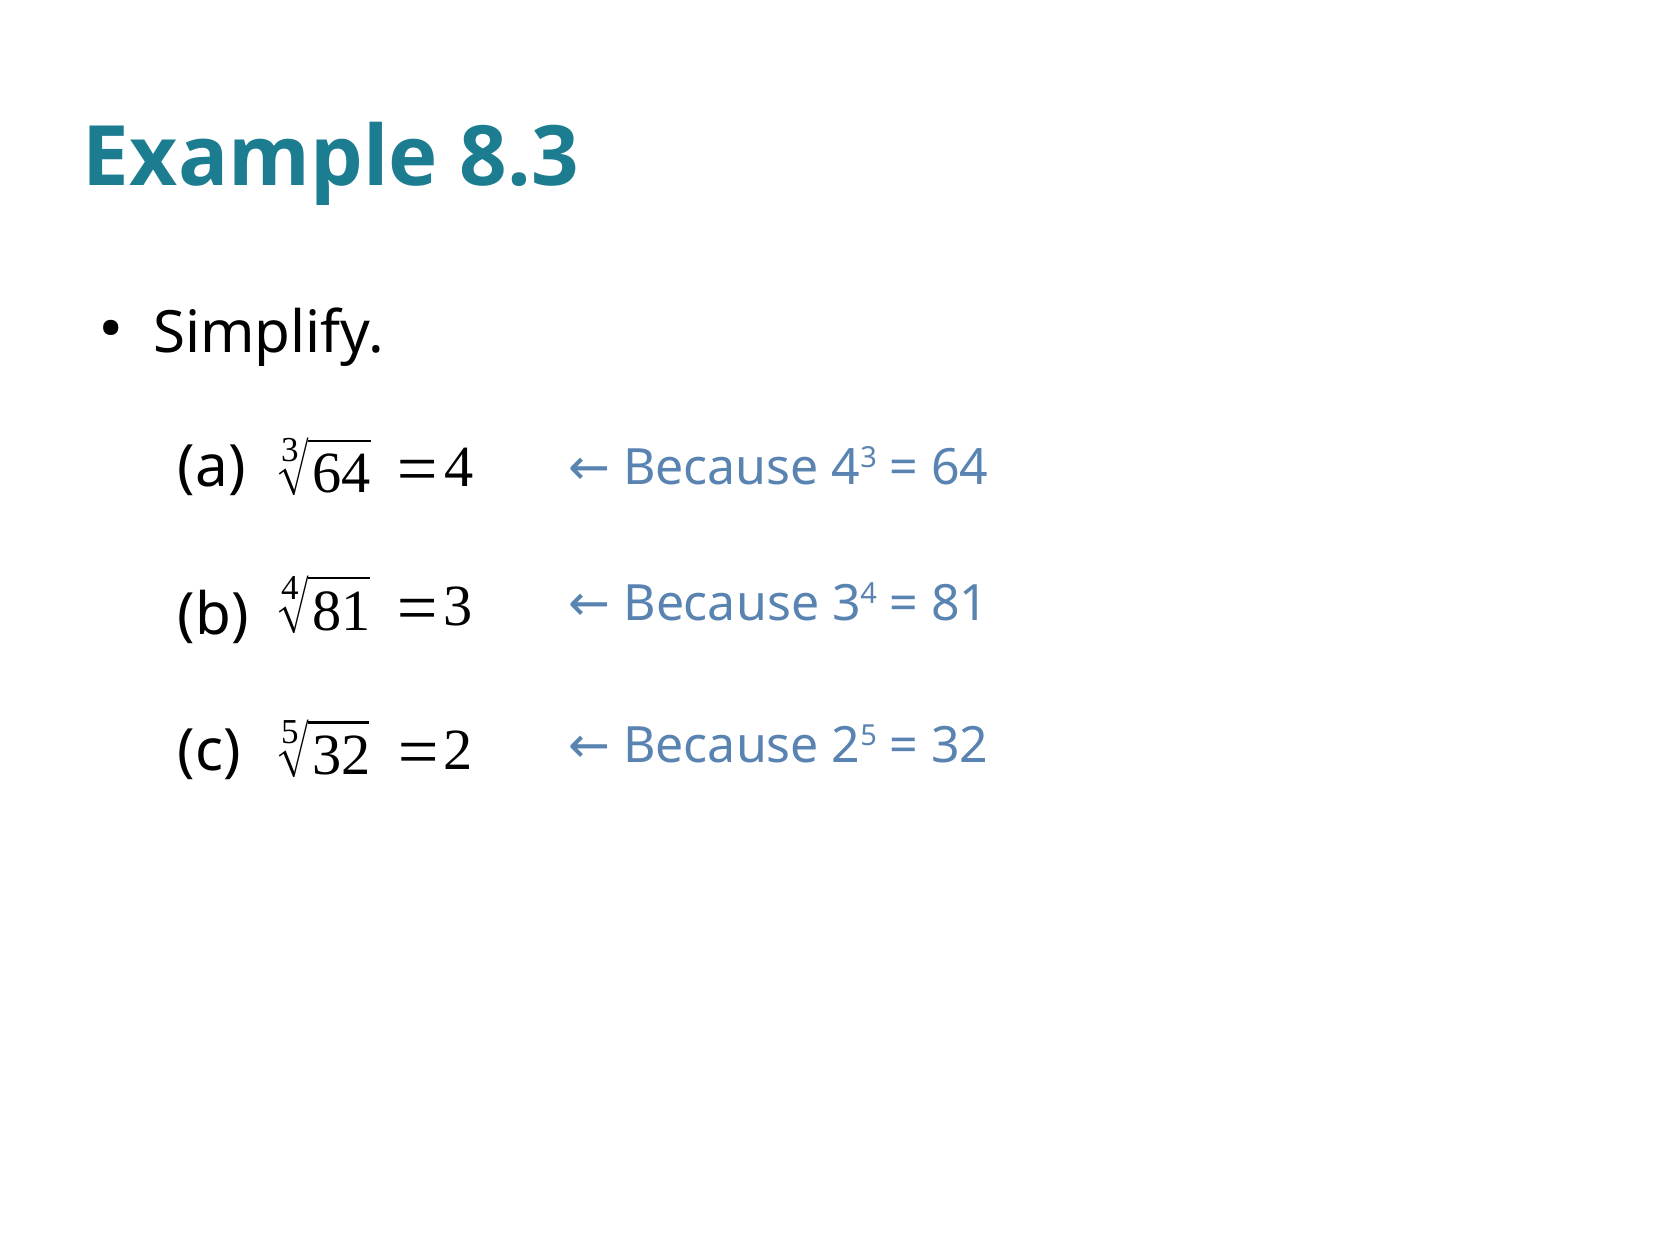

# Example 8.3
Simplify.
(a)
← Because 43 = 64
← Because 34 = 81
(b)
(c)
← Because 25 = 32